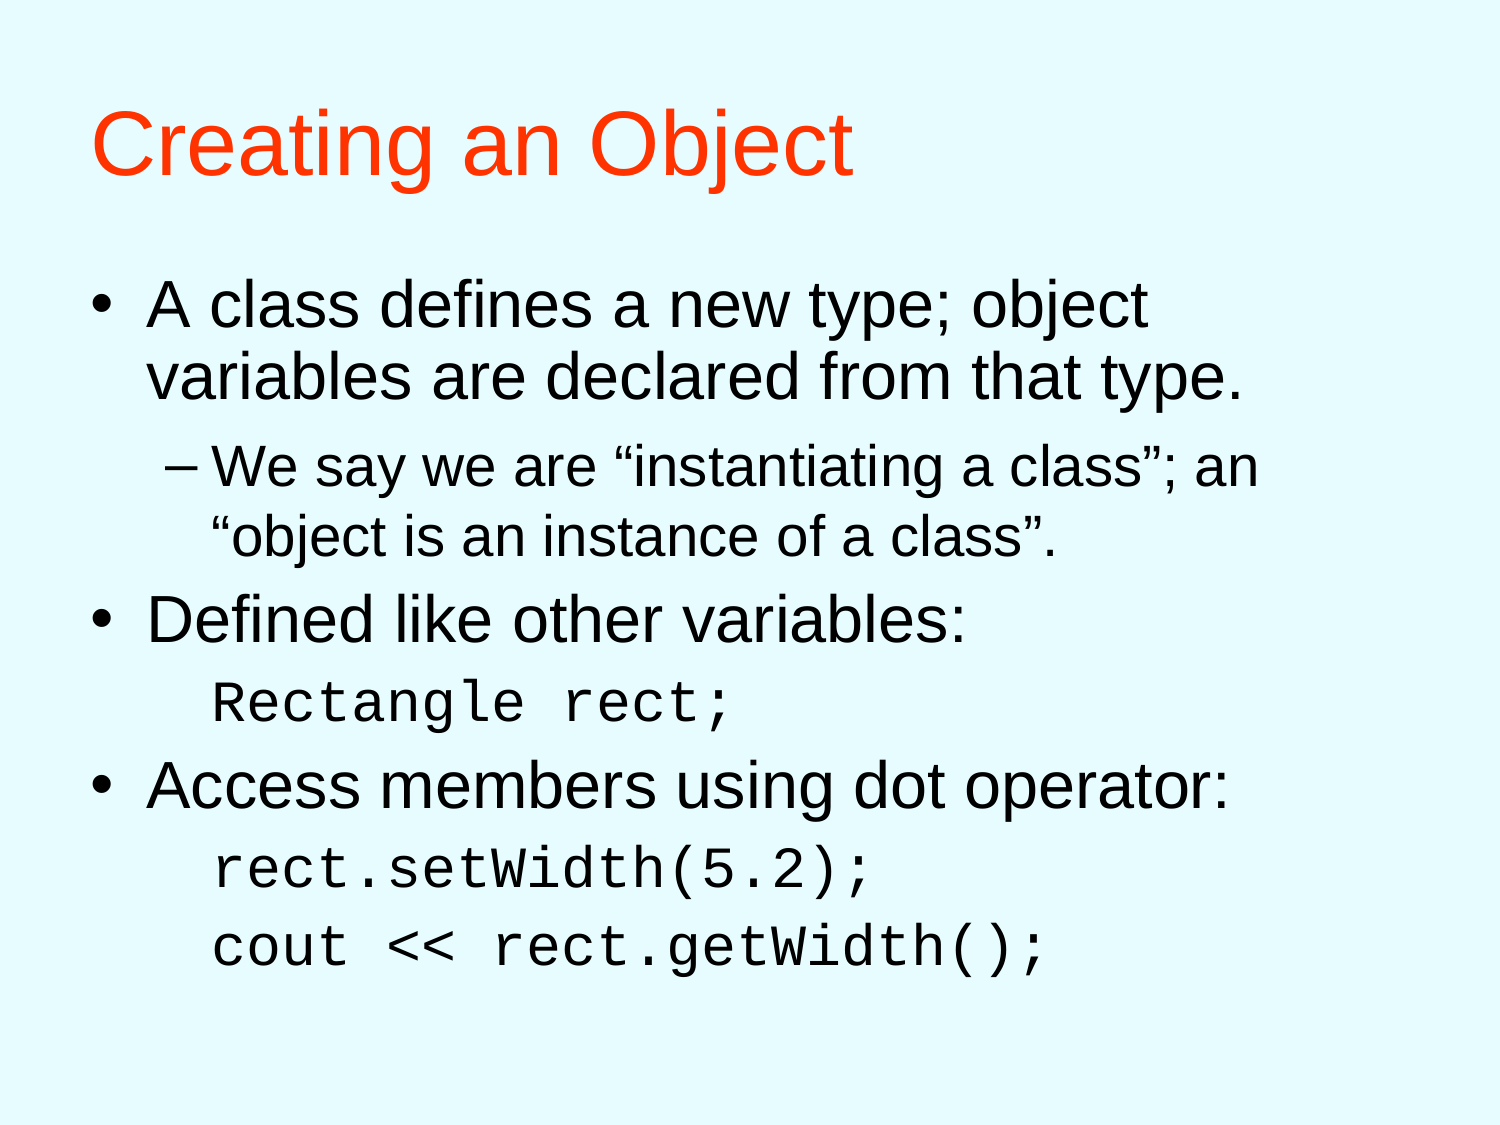

# Creating an Object
A class defines a new type; object variables are declared from that type.
We say we are “instantiating a class”; an “object is an instance of a class”.
Defined like other variables:
	Rectangle rect;
Access members using dot operator:
	rect.setWidth(5.2);
	cout << rect.getWidth();